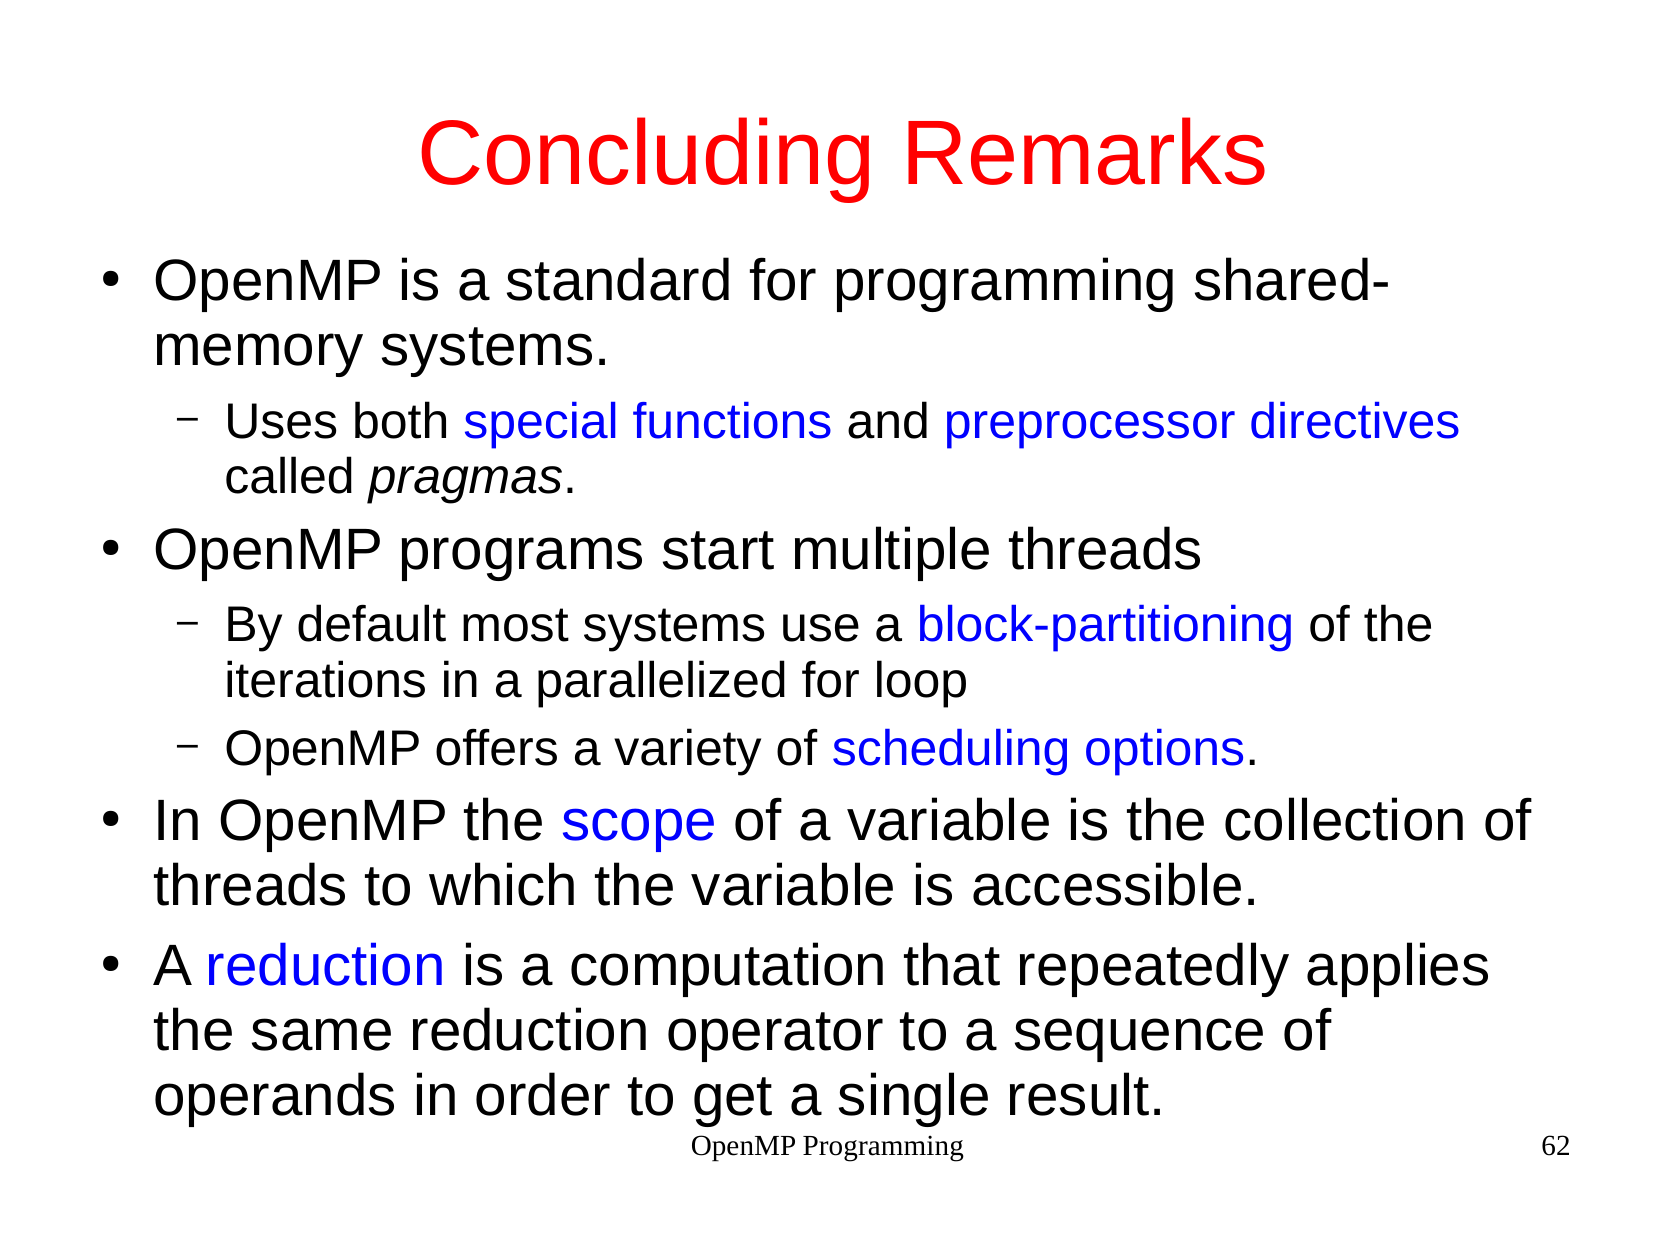

# Concluding Remarks
OpenMP is a standard for programming shared-memory systems.
Uses both special functions and preprocessor directives called pragmas.
OpenMP programs start multiple threads
By default most systems use a block-partitioning of the iterations in a parallelized for loop
OpenMP offers a variety of scheduling options.
In OpenMP the scope of a variable is the collection of threads to which the variable is accessible.
A reduction is a computation that repeatedly applies the same reduction operator to a sequence of operands in order to get a single result.
OpenMP Programming
62